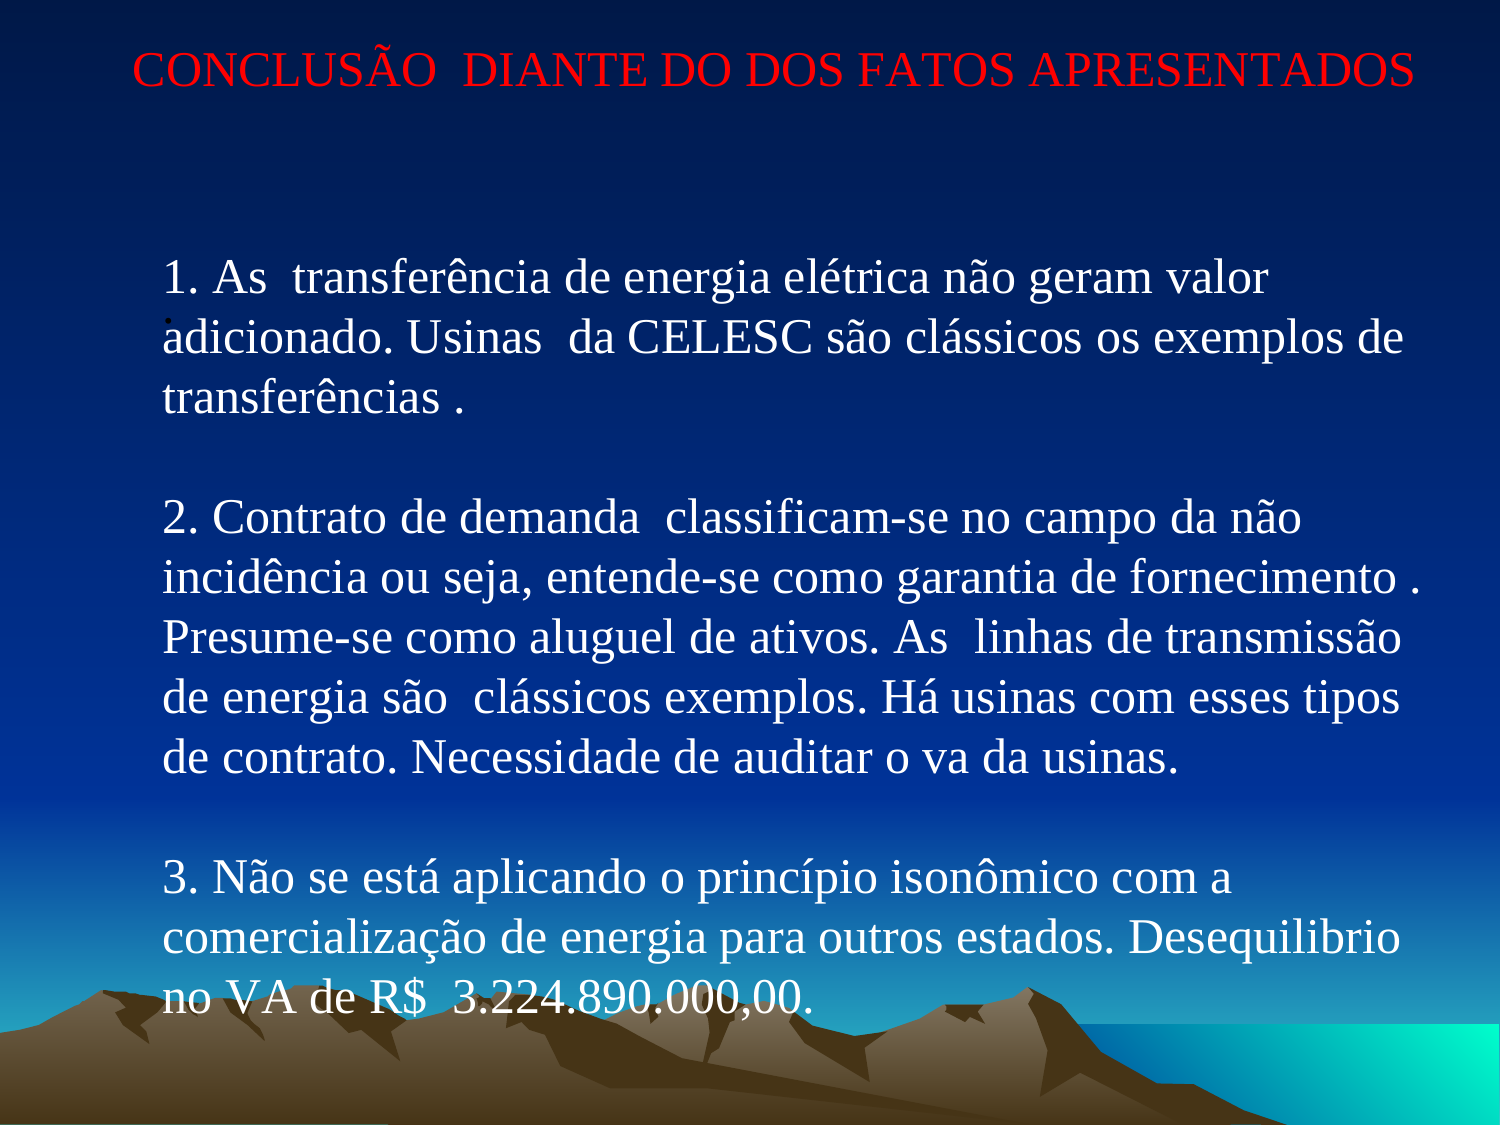

CONCLUSÃO DIANTE DO DOS FATOS APRESENTADOS
1. As transferência de energia elétrica não geram valor adicionado. Usinas da CELESC são clássicos os exemplos de transferências .
2. Contrato de demanda classificam-se no campo da não incidência ou seja, entende-se como garantia de fornecimento . Presume-se como aluguel de ativos. As linhas de transmissão de energia são clássicos exemplos. Há usinas com esses tipos de contrato. Necessidade de auditar o va da usinas.
3. Não se está aplicando o princípio isonômico com a comercialização de energia para outros estados. Desequilibrio no VA de R$ 3.224.890.000,00.
.